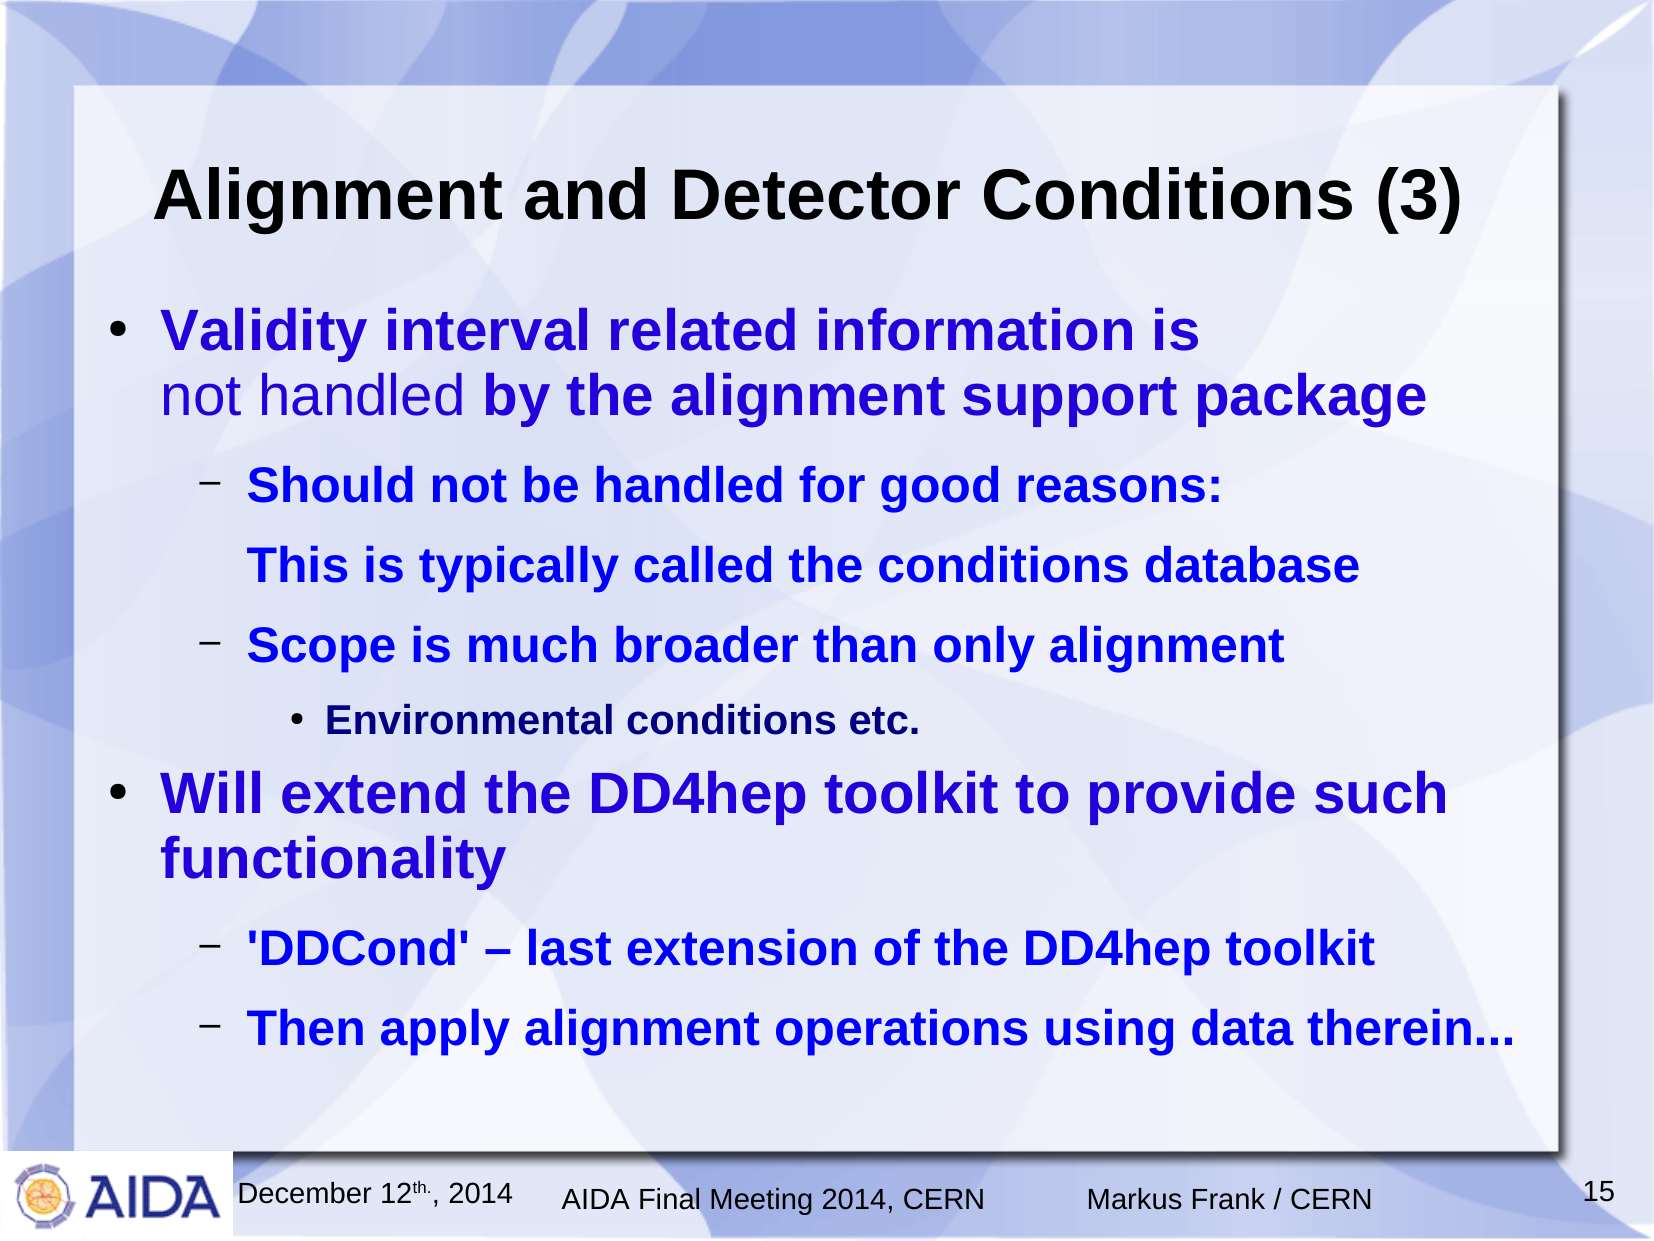

# Alignment and Detector Conditions (3)
Validity interval related information is
not handled by the alignment support package
Should not be handled for good reasons:
This is typically called the conditions database
Scope is much broader than only alignment
Environmental conditions etc.
Will extend the DD4hep toolkit to provide such functionality
'DDCond' – last extension of the DD4hep toolkit
Then apply alignment operations using data therein...
15
February, 4th. 2014
CLIC Workshop at CERN, Markus Frank / CERN